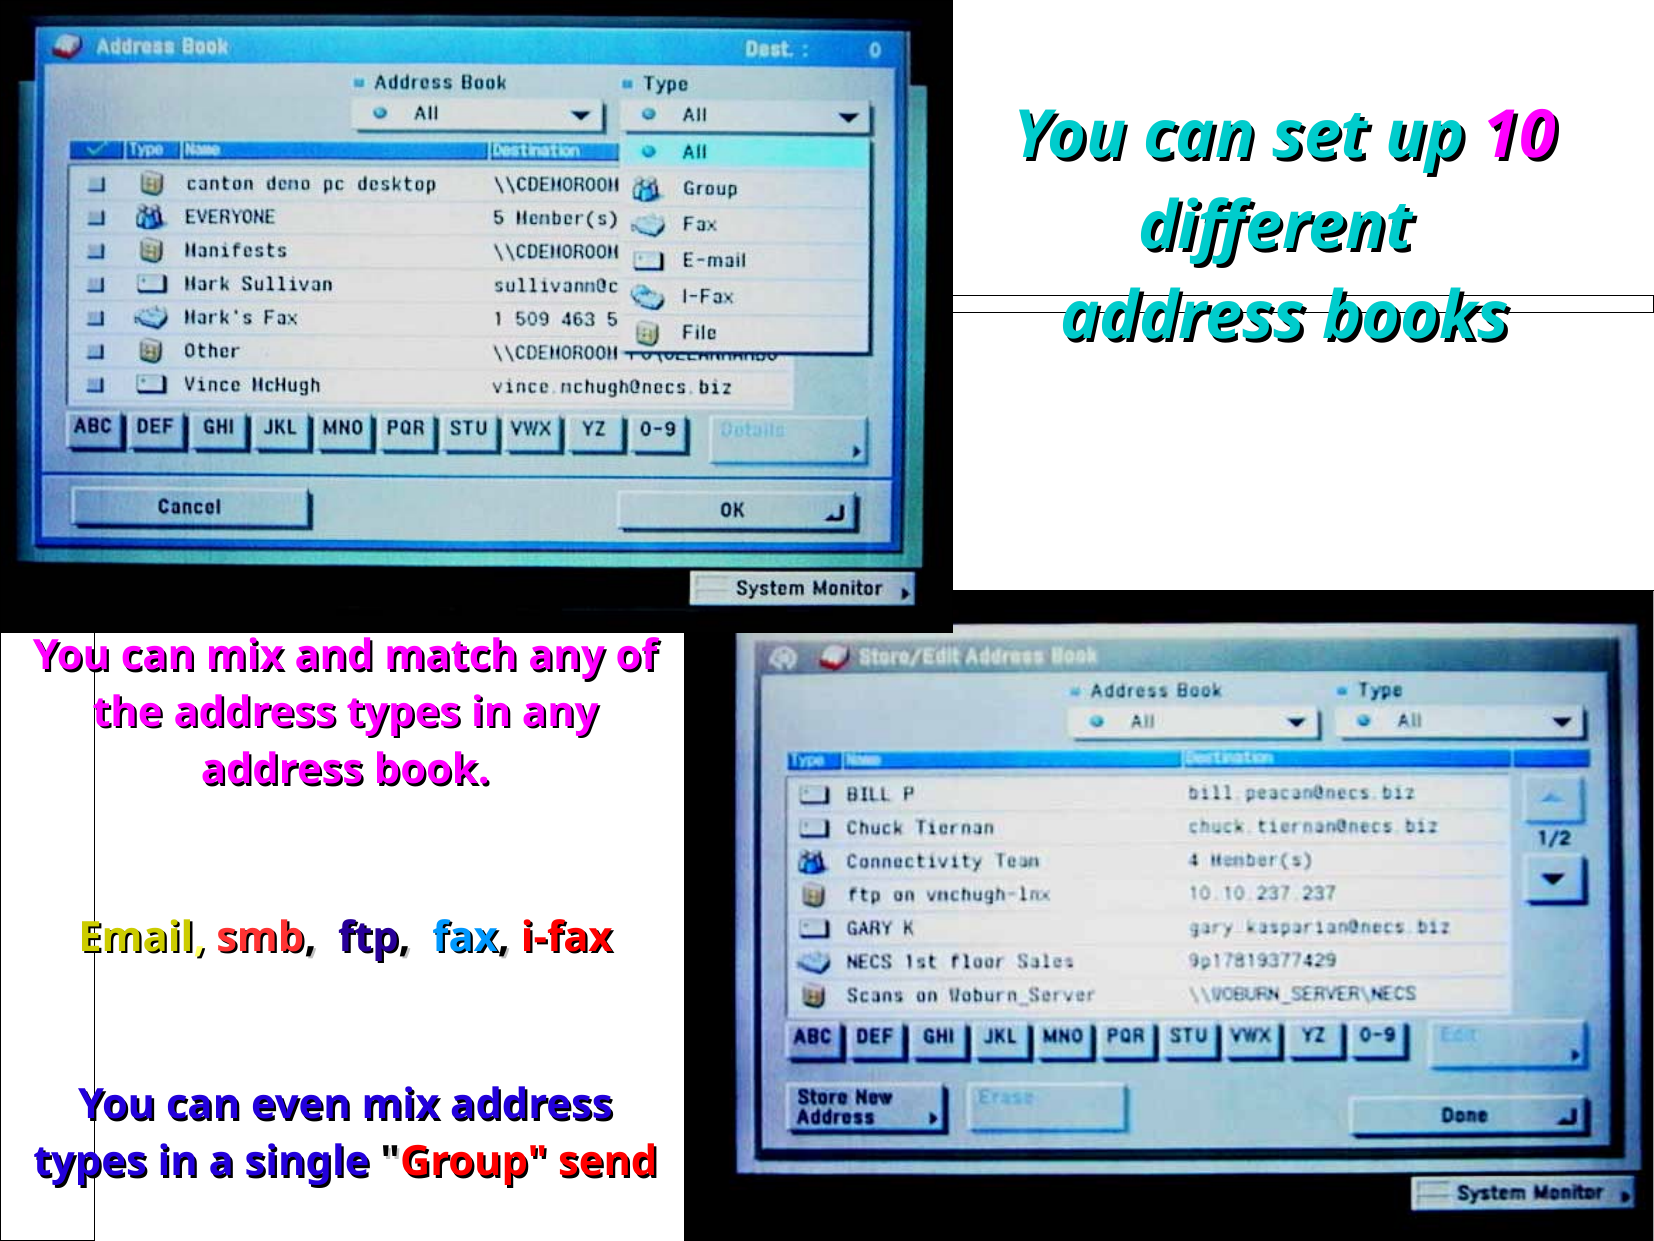

You can set up 10 different
address books
You can mix and match any of the address types in any
address book.
Email, smb, ftp, fax, i-fax
You can even mix address types in a single "Group" send